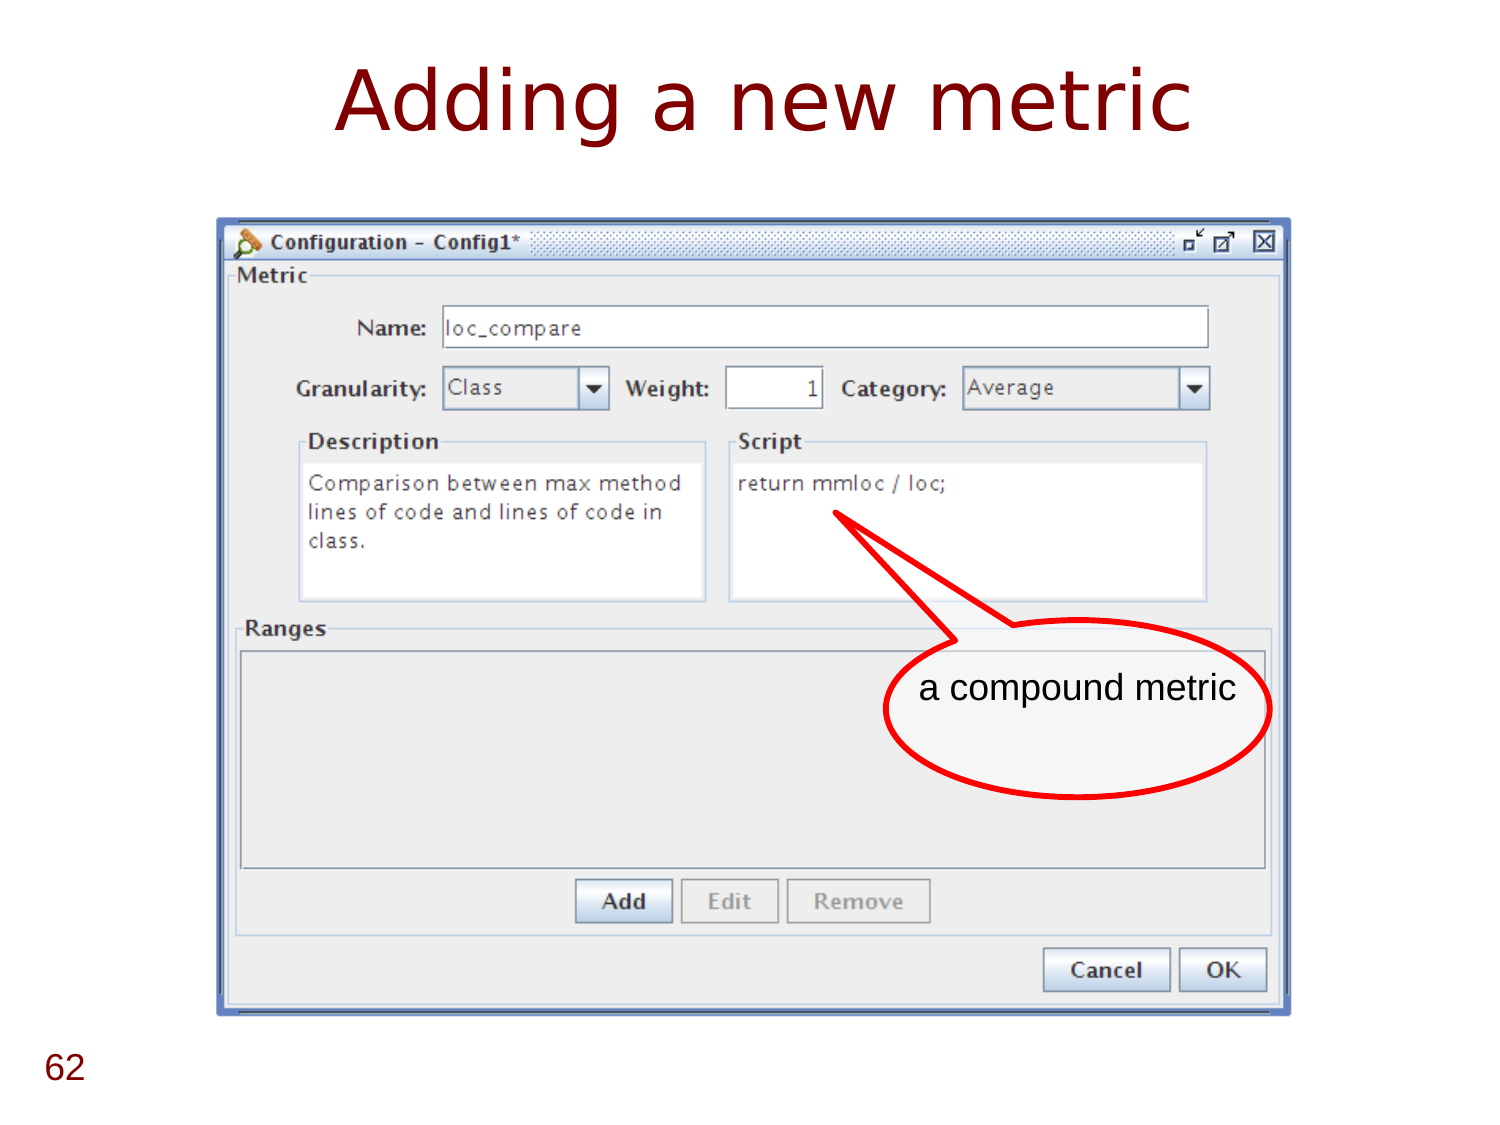

# Adding a new metric
a compound metric